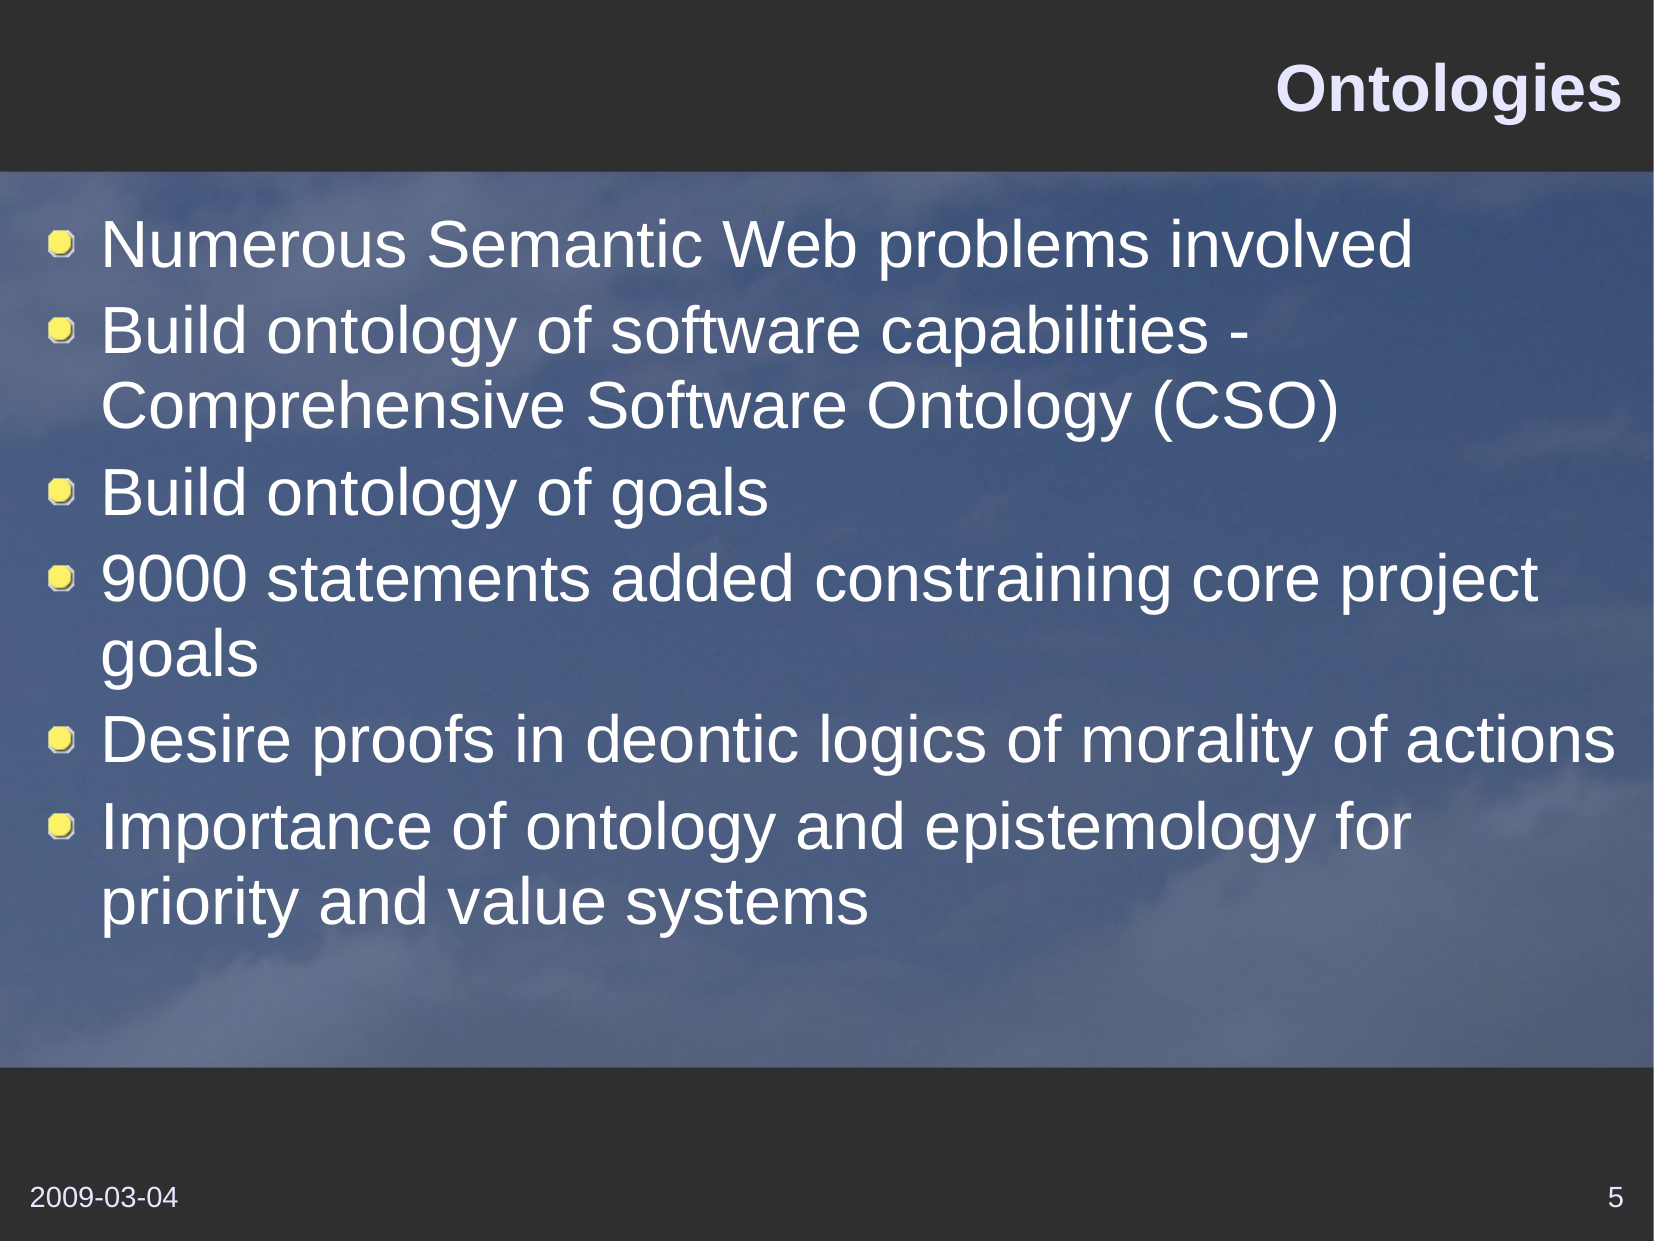

# Ontologies
Numerous Semantic Web problems involved
Build ontology of software capabilities - Comprehensive Software Ontology (CSO)
Build ontology of goals
9000 statements added constraining core project goals
Desire proofs in deontic logics of morality of actions
Importance of ontology and epistemology for priority and value systems
2009-03-04
5